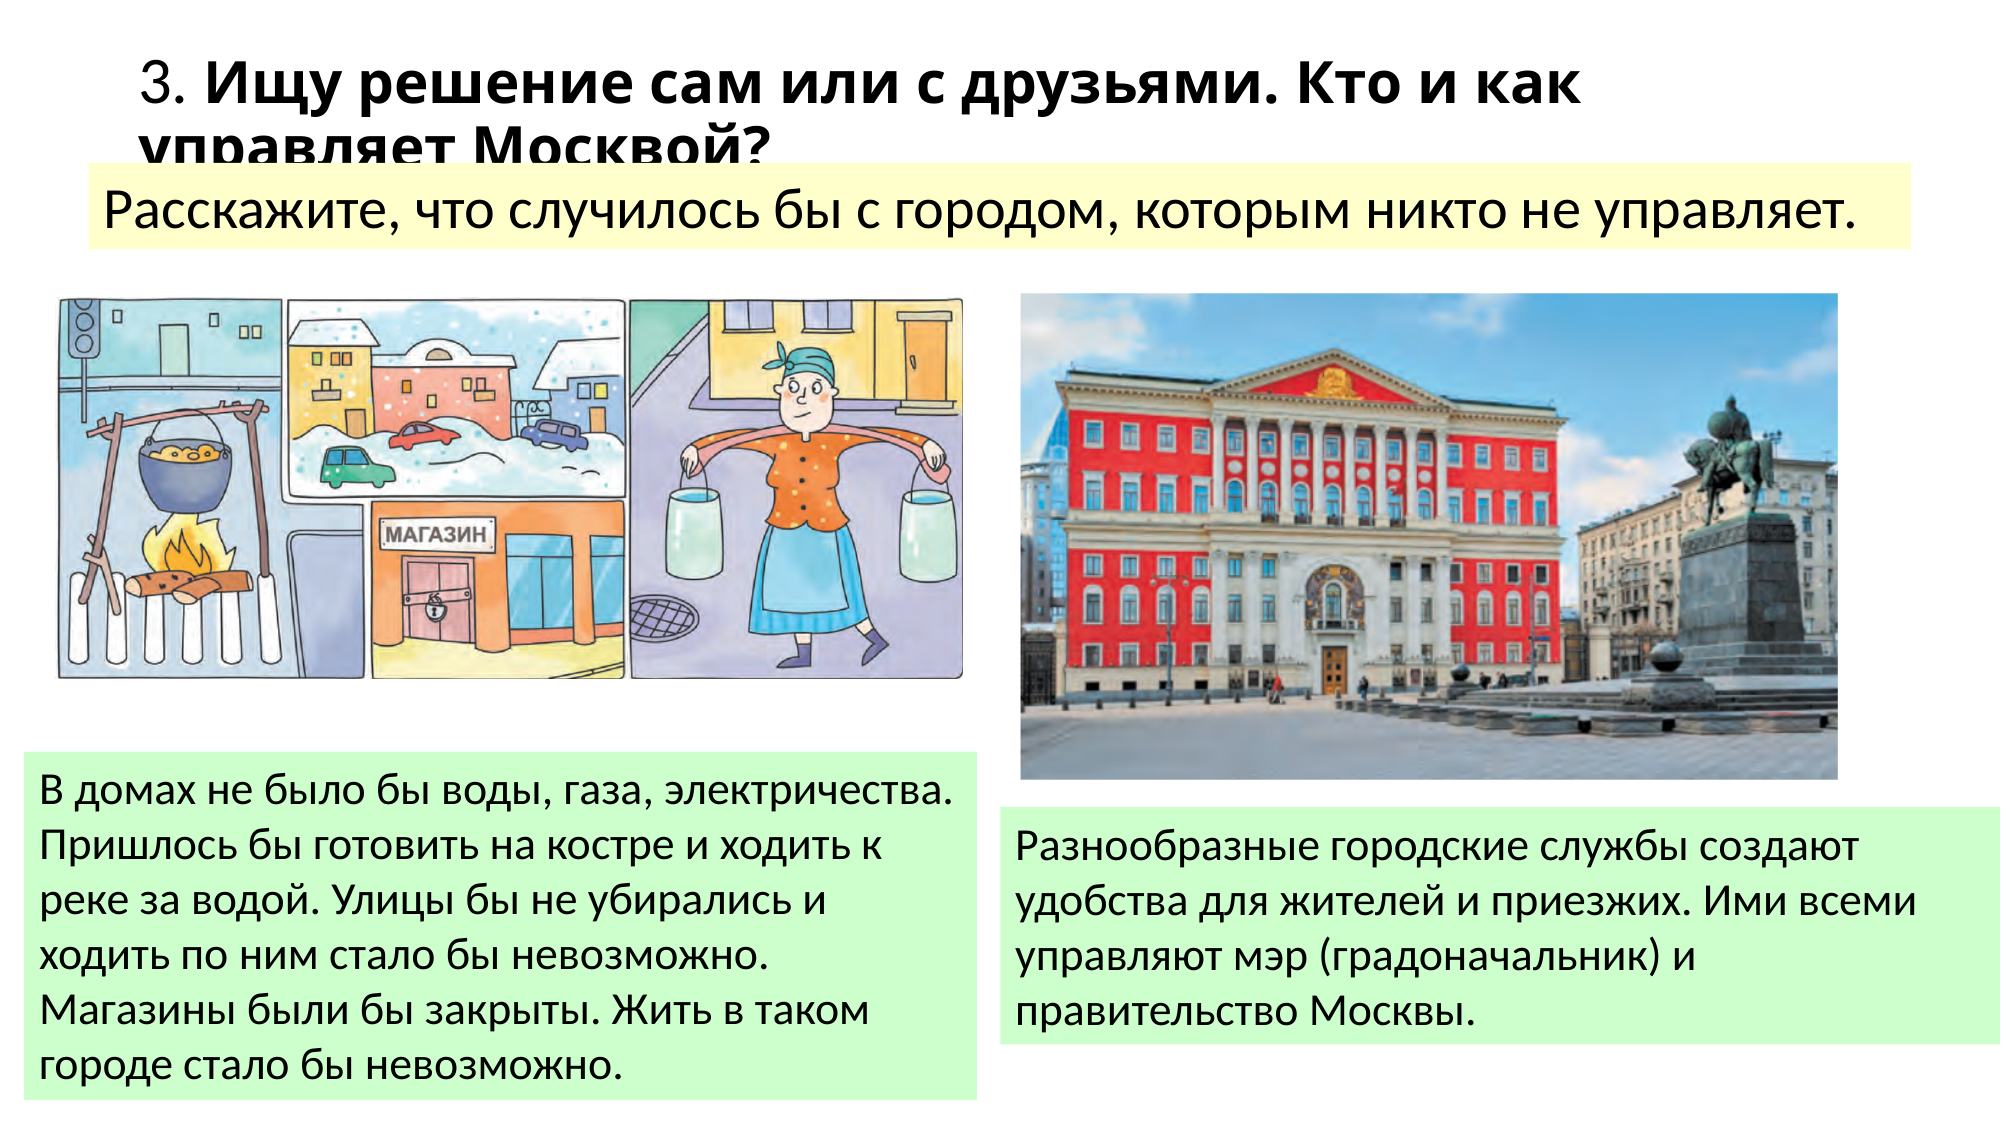

# 3. Ищу решение сам или с друзьями. Кто и как управляет Москвой?
Расскажите, что случилось бы с городом, которым никто не управляет.
В домах не было бы воды, газа, электричества. Пришлось бы готовить на костре и ходить к реке за водой. Улицы бы не убирались и ходить по ним стало бы невозможно. Магазины были бы закрыты. Жить в таком городе стало бы невозможно.
Разнообразные городские службы создают удобства для жителей и приезжих. Ими всеми управляют мэр (градоначальник) и правительство Москвы.